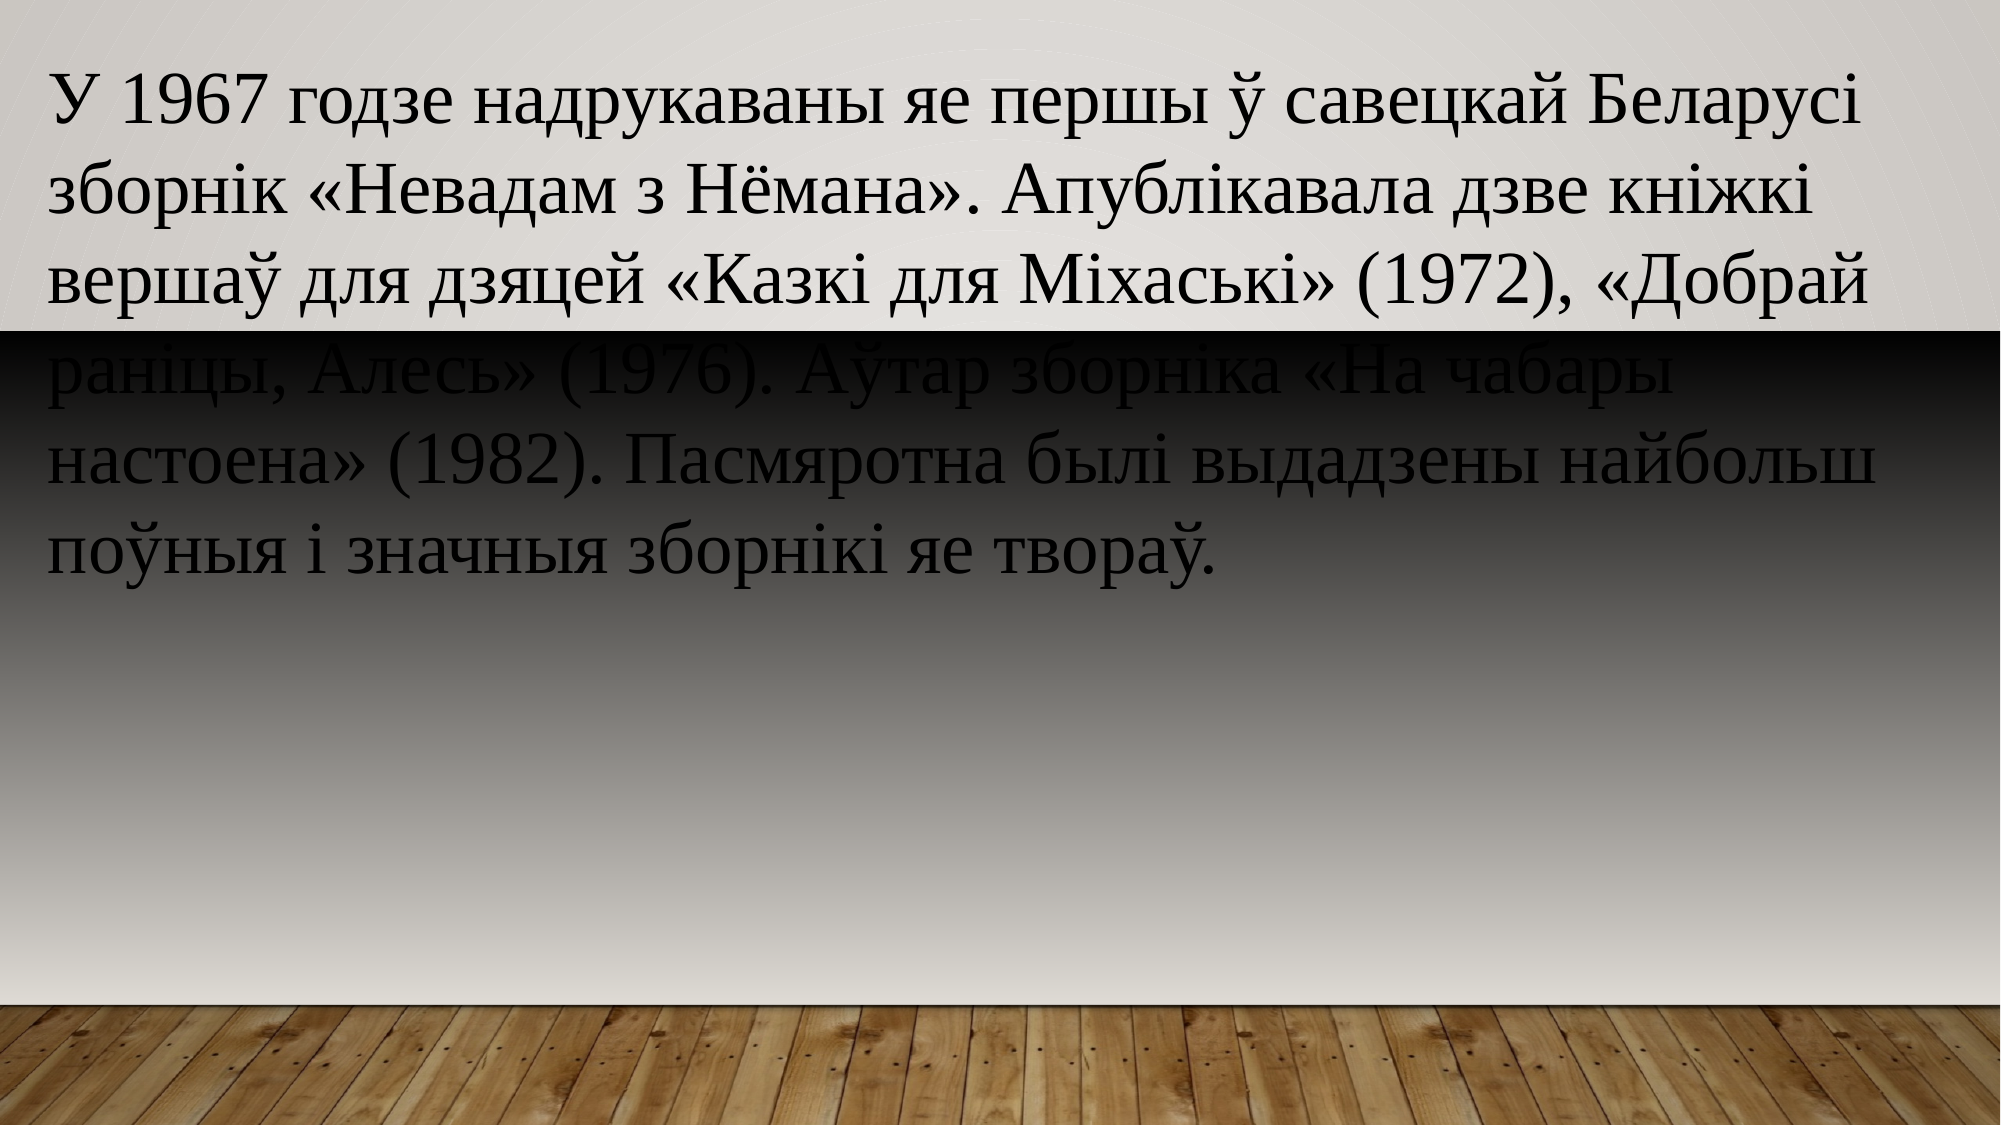

У 1967 годзе надрукаваны яе першы ў савецкай Беларусі зборнік «Невадам з Нёмана». Апублікавала дзве кніжкі вершаў для дзяцей «Казкі для Міхаські» (1972), «Добрай раніцы, Алесь» (1976). Аўтар зборніка «На чабары настоена» (1982). Пасмяротна былі выдадзены найбольш поўныя і значныя зборнікі яе твораў.